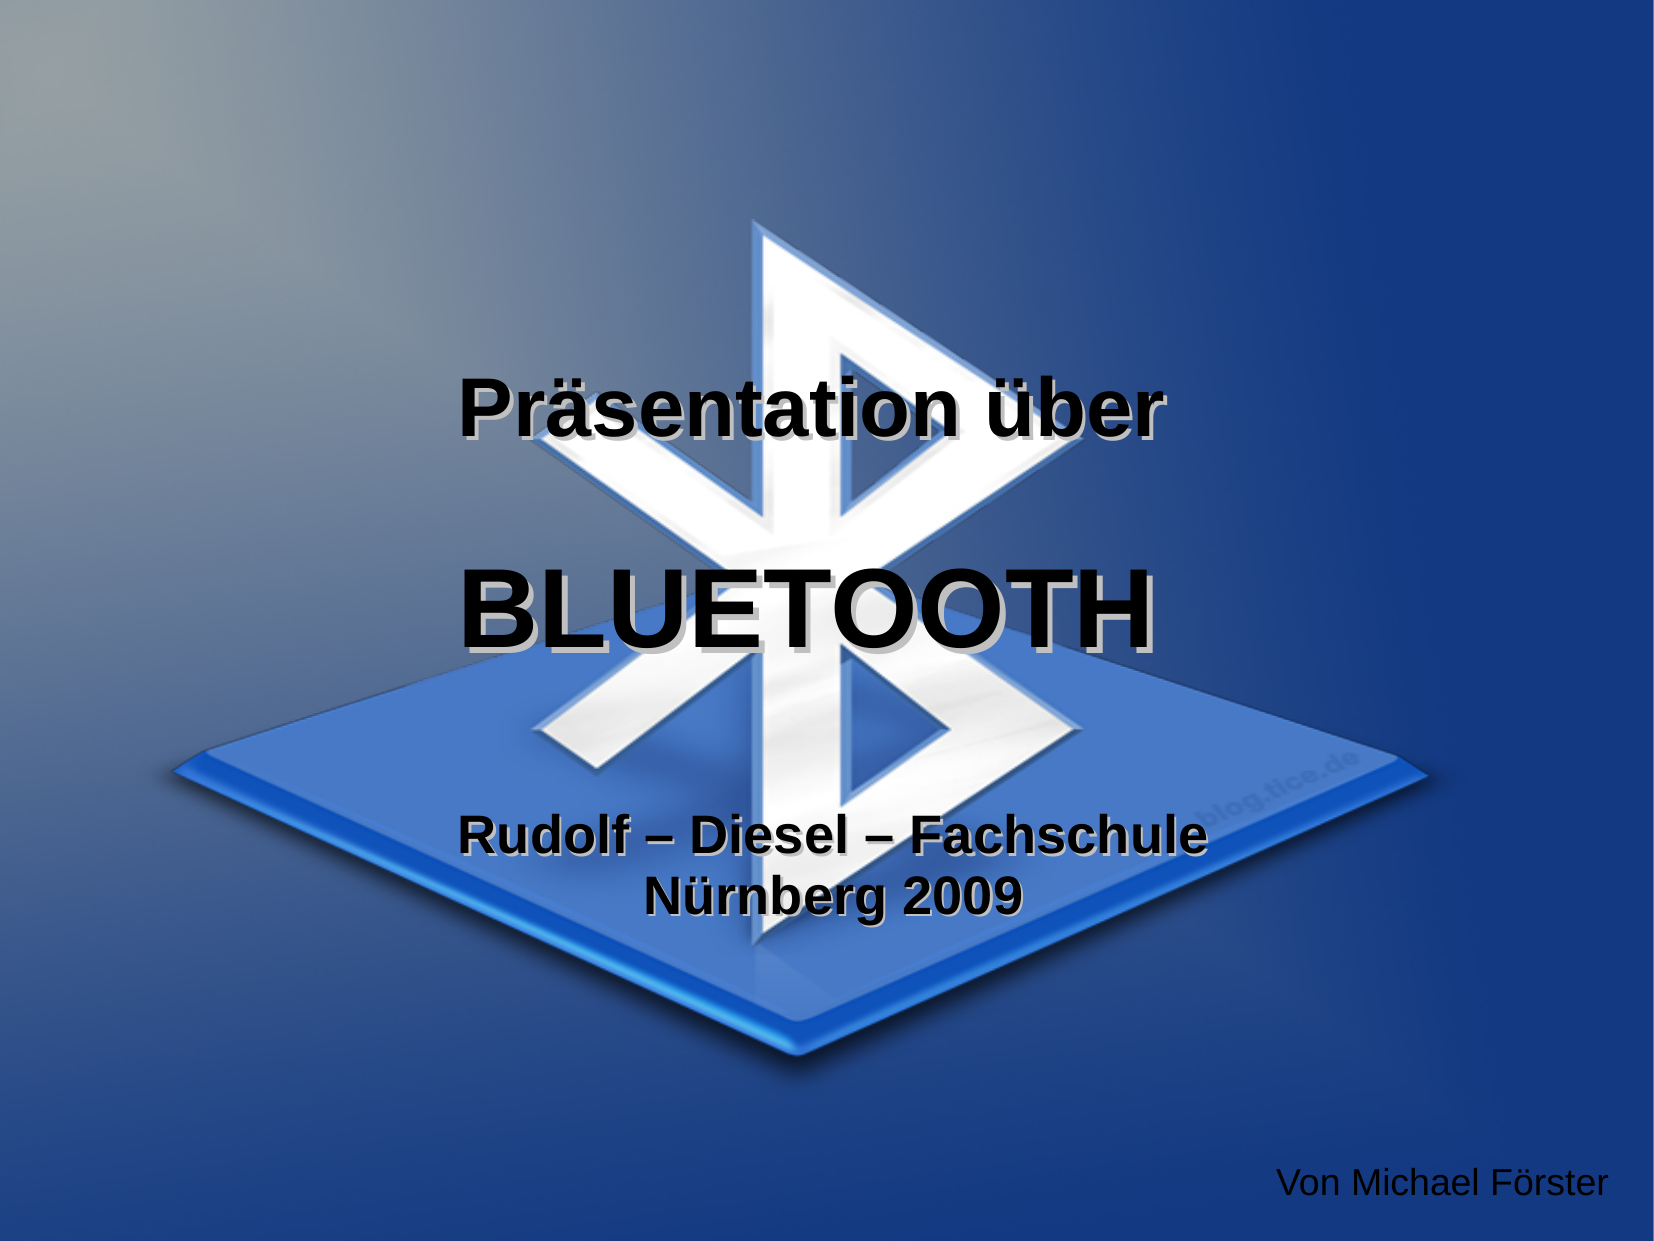

Präsentation über
BLUETOOTH
Rudolf – Diesel – Fachschule Nürnberg 2009
Von Michael Förster